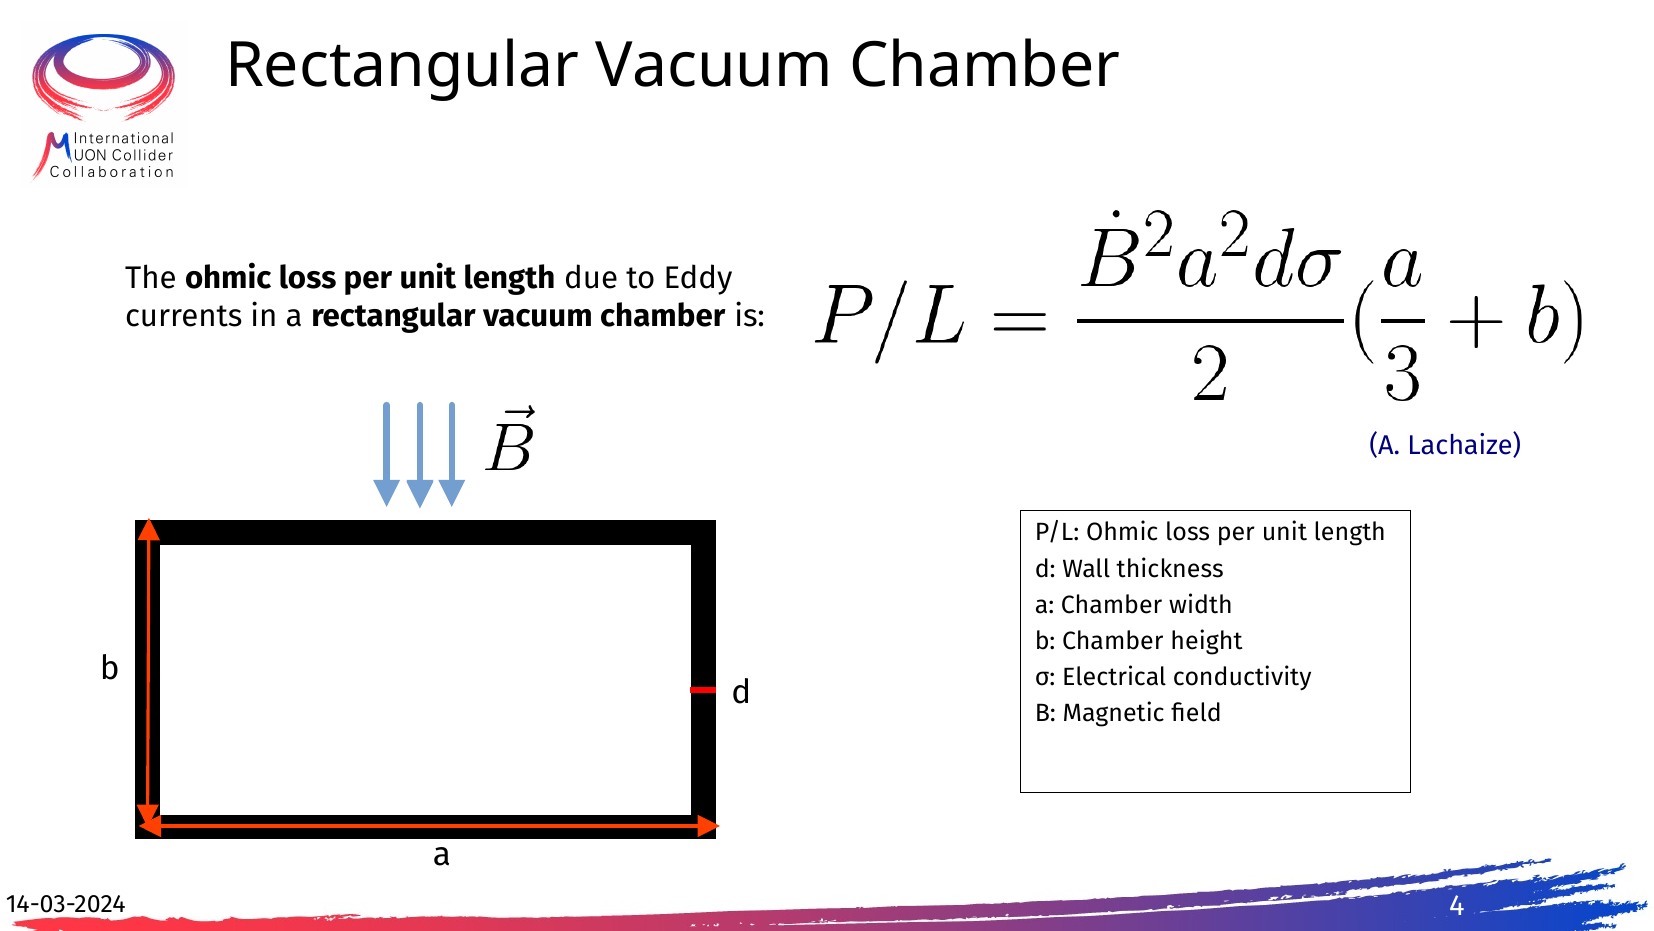

# Rectangular Vacuum Chamber
The ohmic loss per unit length due to Eddy currents in a rectangular vacuum chamber is:
(A. Lachaize)
P/L: Ohmic loss per unit length
d: Wall thickness
a: Chamber width
b: Chamber height
σ: Electrical conductivity
B: Magnetic field
b
d
a
14-03-2024
4